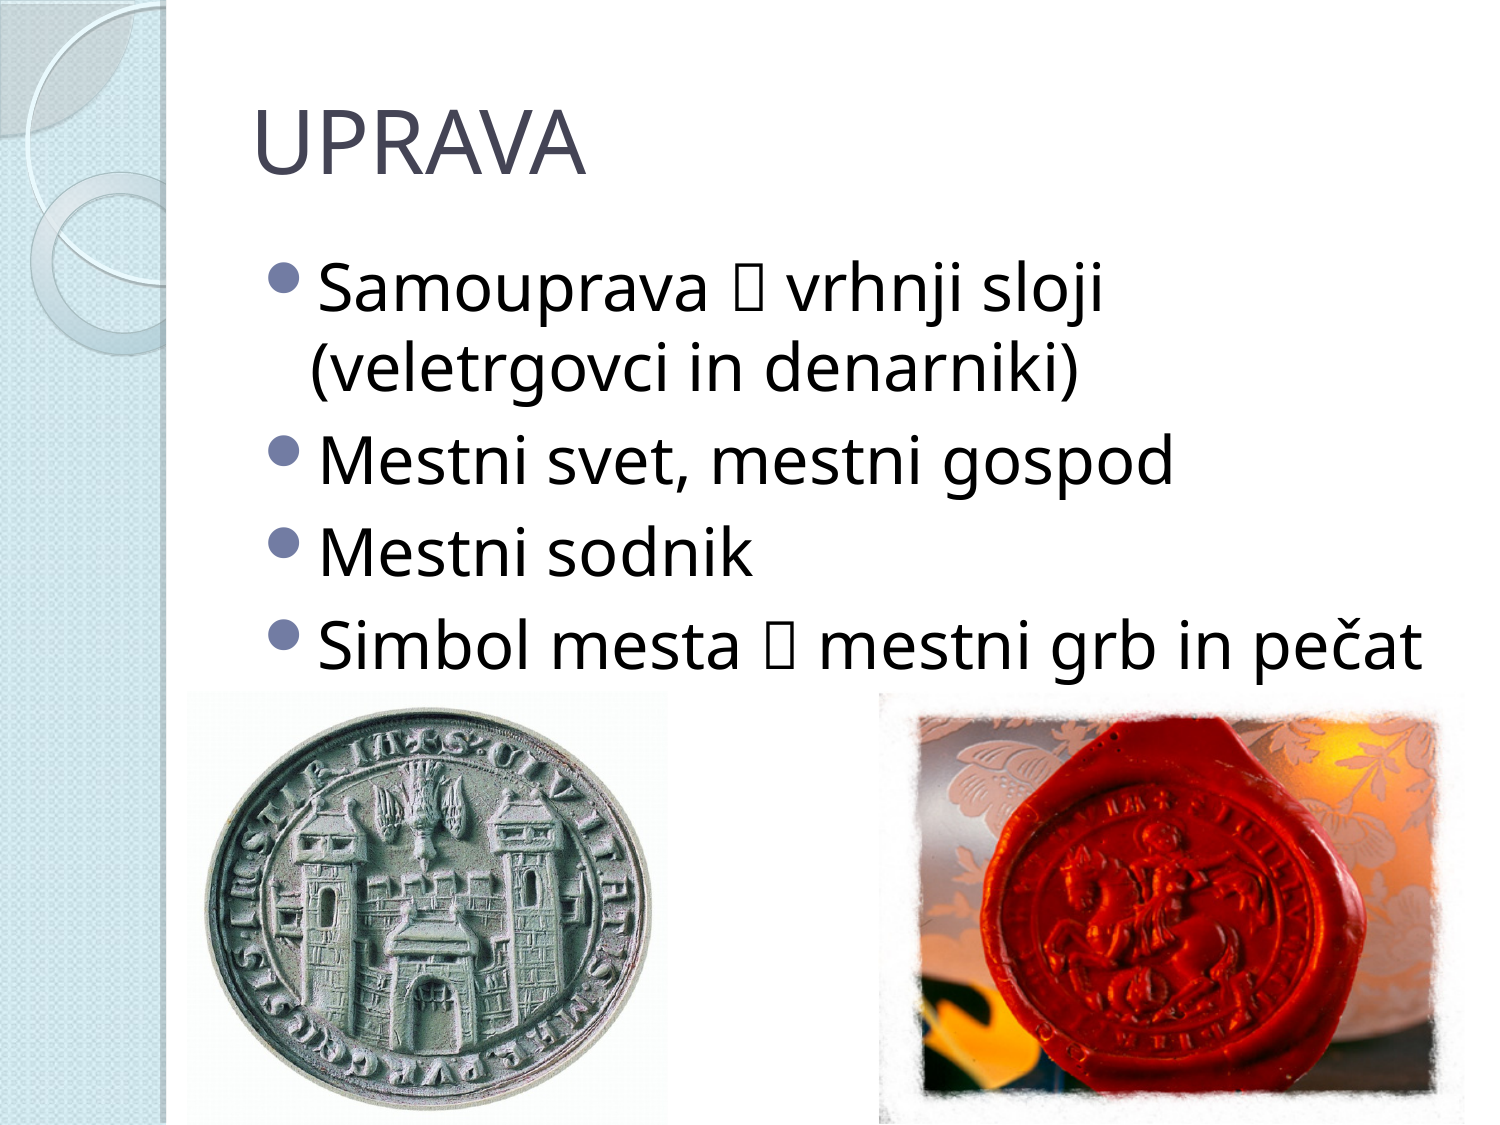

# UPRAVA
Samouprava  vrhnji sloji (veletrgovci in denarniki)
Mestni svet, mestni gospod
Mestni sodnik
Simbol mesta  mestni grb in pečat